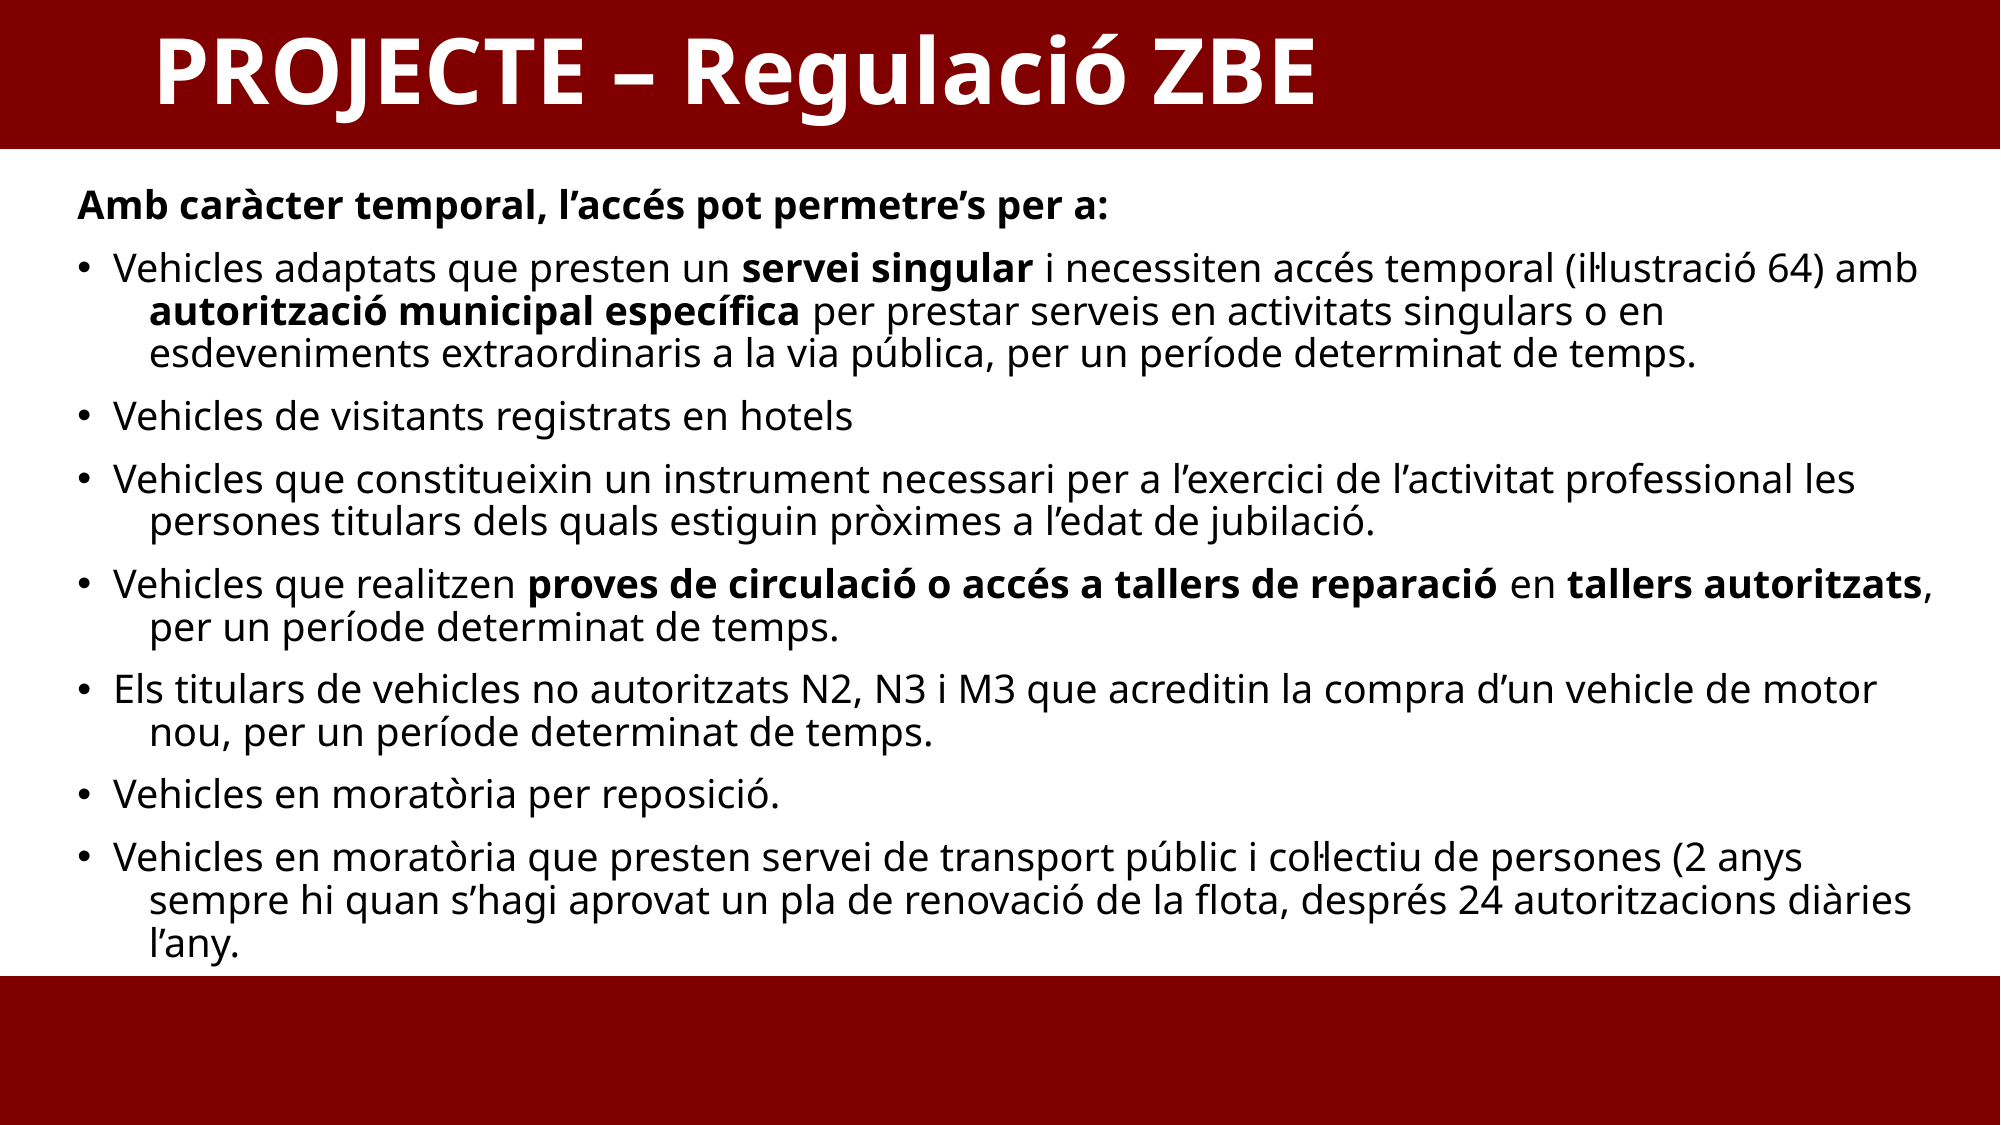

# PROJECTE – Regulació ZBE
Amb caràcter temporal, l’accés pot permetre’s per a:
Vehicles adaptats que presten un servei singular i necessiten accés temporal (il·lustració 64) amb autorització municipal específica per prestar serveis en activitats singulars o en esdeveniments extraordinaris a la via pública, per un període determinat de temps.
Vehicles de visitants registrats en hotels
Vehicles que constitueixin un instrument necessari per a l’exercici de l’activitat professional les persones titulars dels quals estiguin pròximes a l’edat de jubilació.
Vehicles que realitzen proves de circulació o accés a tallers de reparació en tallers autoritzats, per un període determinat de temps.
Els titulars de vehicles no autoritzats N2, N3 i M3 que acreditin la compra d’un vehicle de motor nou, per un període determinat de temps.
Vehicles en moratòria per reposició.
Vehicles en moratòria que presten servei de transport públic i col·lectiu de persones (2 anys sempre hi quan s’hagi aprovat un pla de renovació de la flota, després 24 autoritzacions diàries l’any.